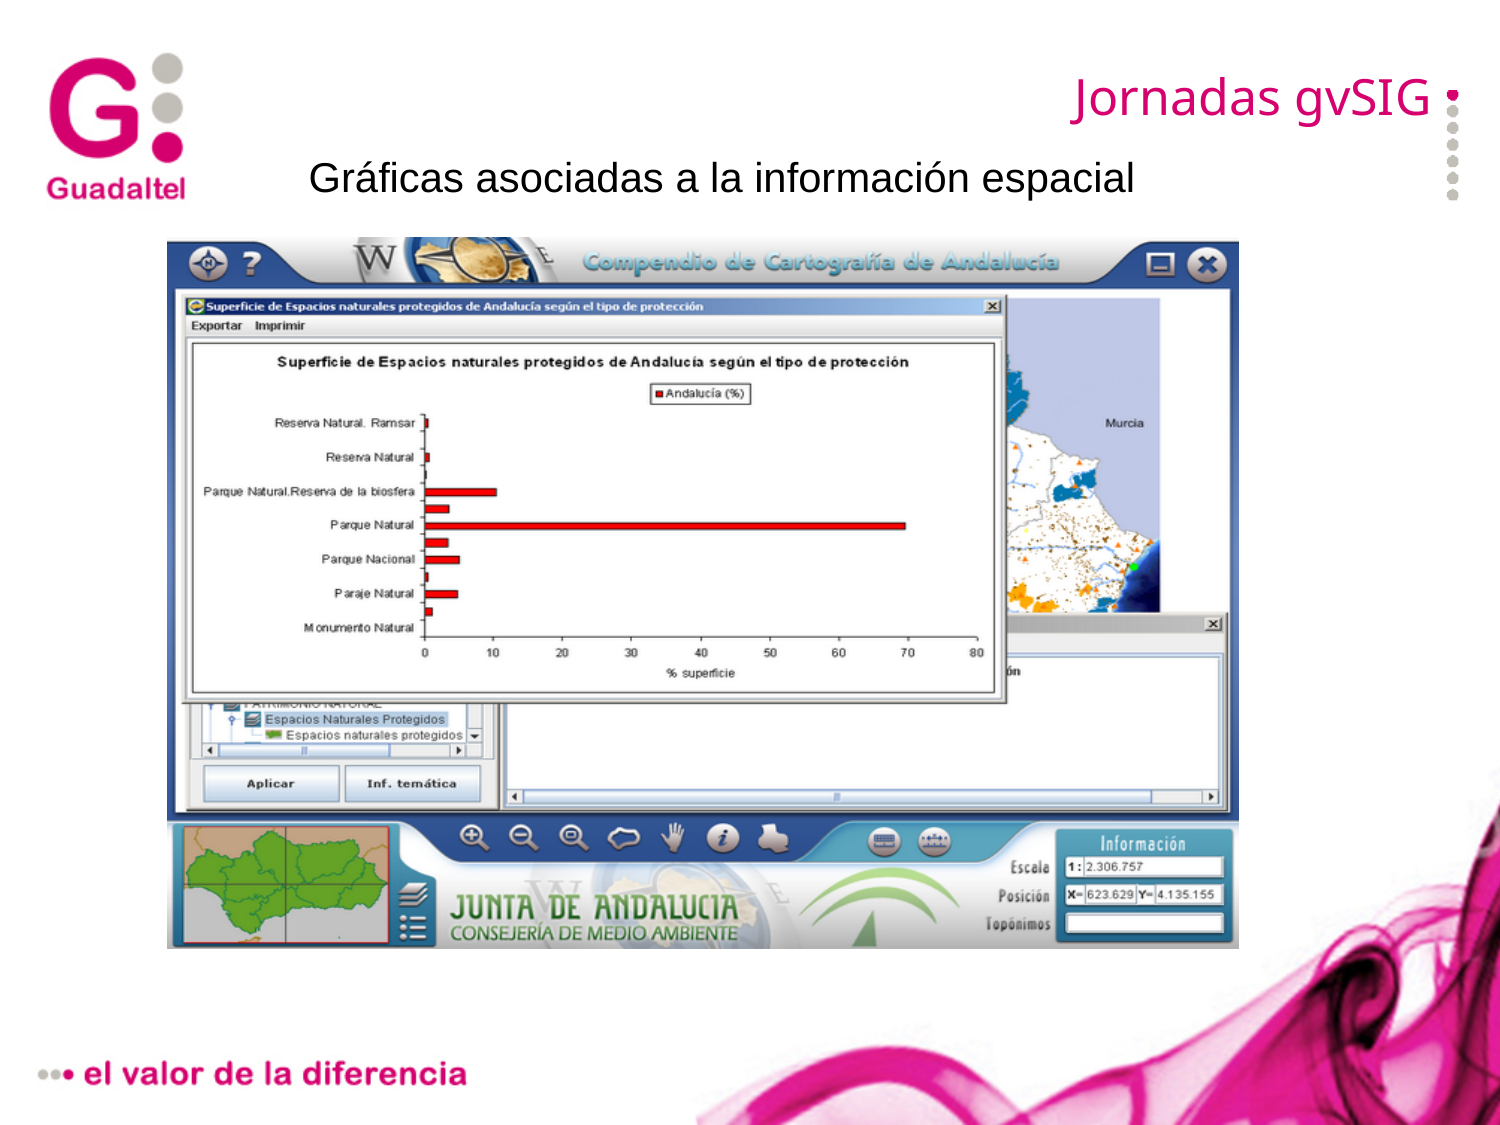

Jornadas gvSIG
Gráficas asociadas a la información espacial